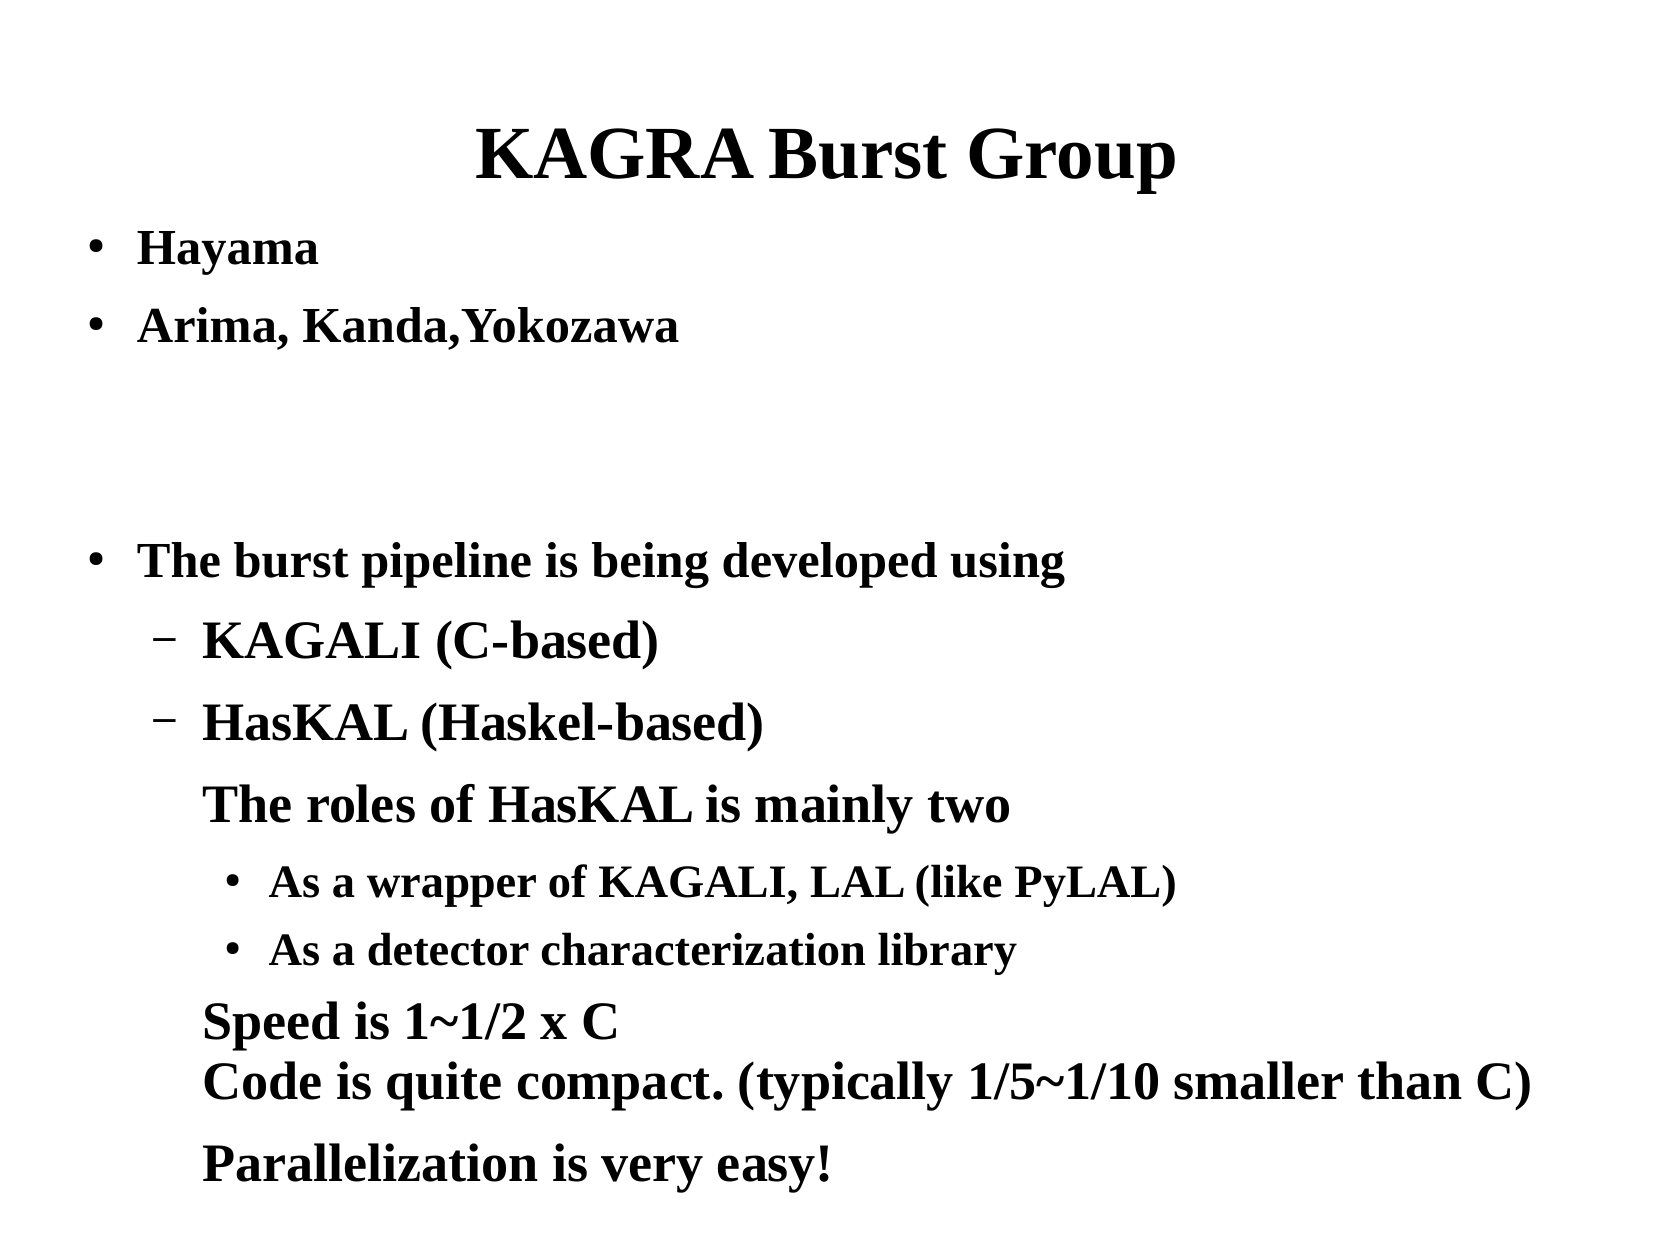

# KAGRA Burst Group
Hayama
Arima, Kanda,Yokozawa
The burst pipeline is being developed using
KAGALI (C-based)
HasKAL (Haskel-based)
The roles of HasKAL is mainly two
As a wrapper of KAGALI, LAL (like PyLAL)
As a detector characterization library
Speed is 1~1/2 x C
Code is quite compact. (typically 1/5~1/10 smaller than C)
Parallelization is very easy!